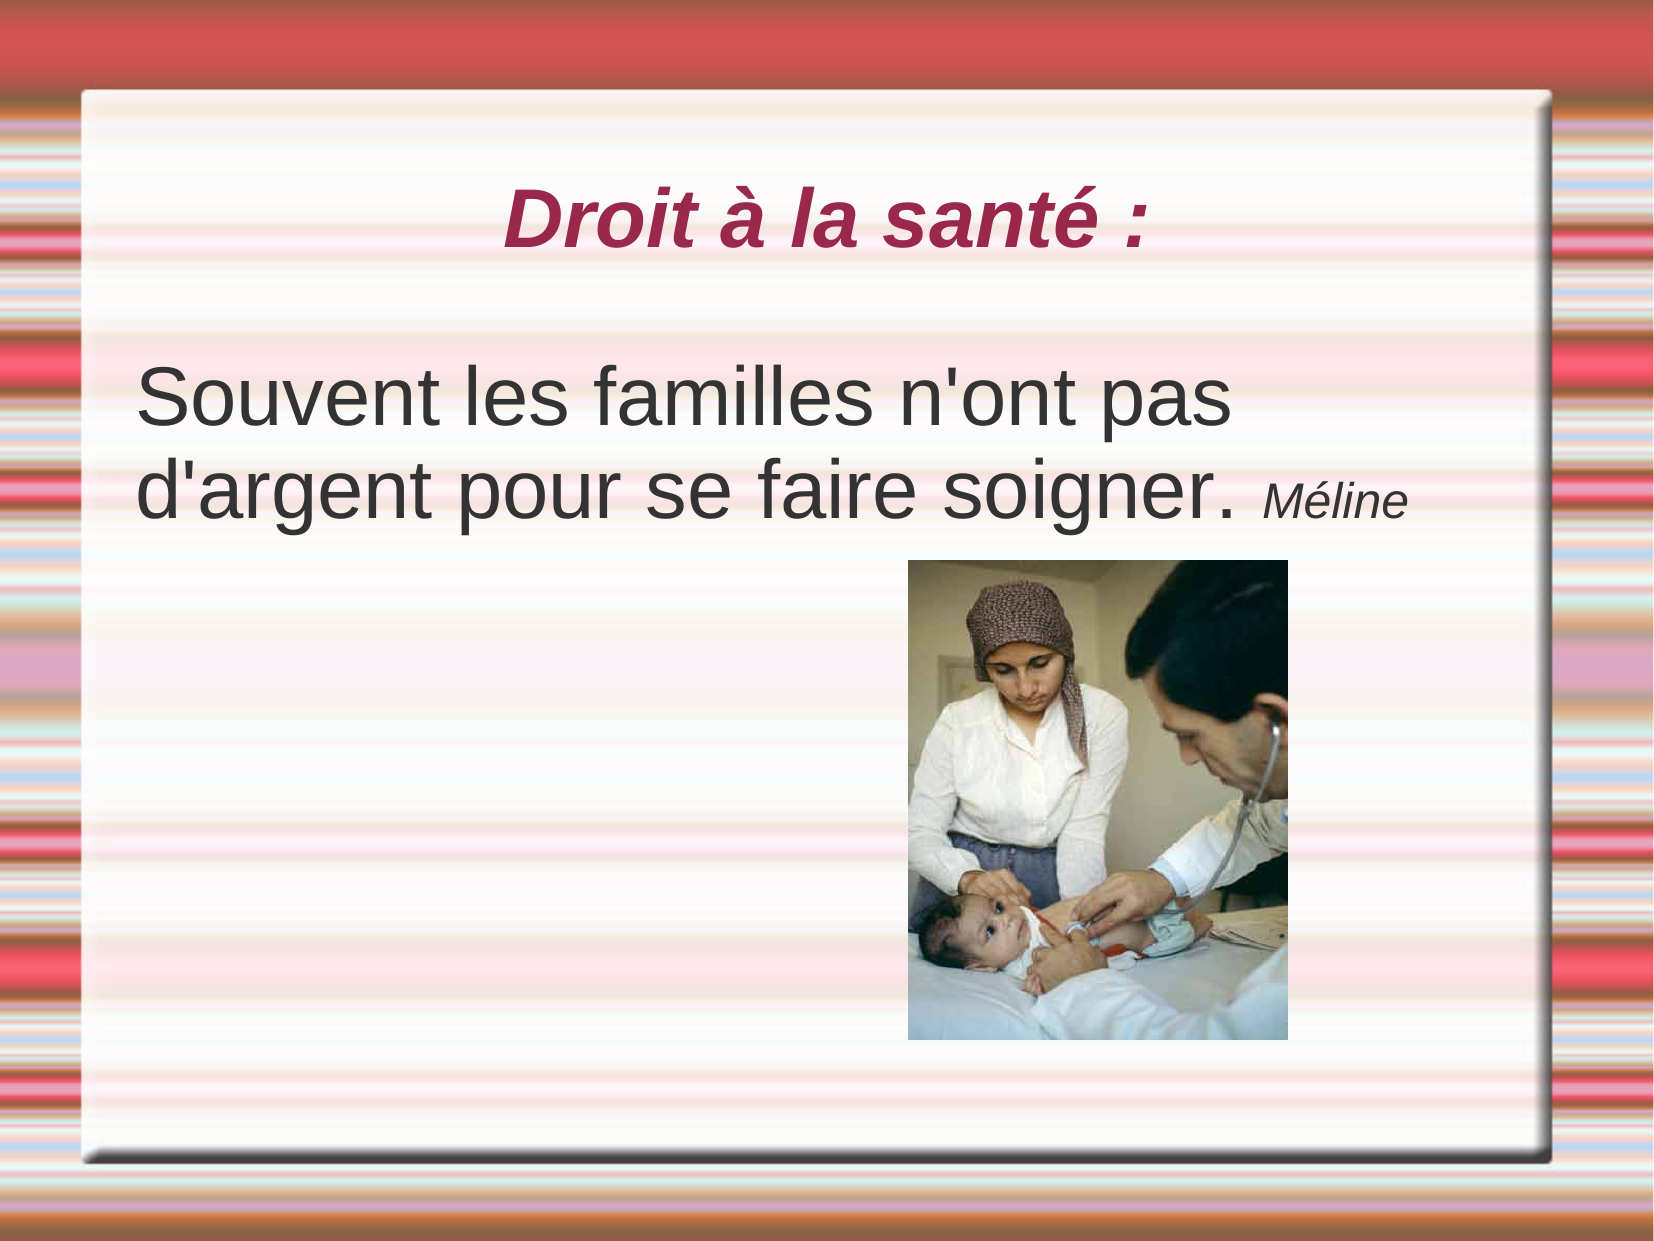

# Droit à la santé :
Souvent les familles n'ont pas d'argent pour se faire soigner. Méline